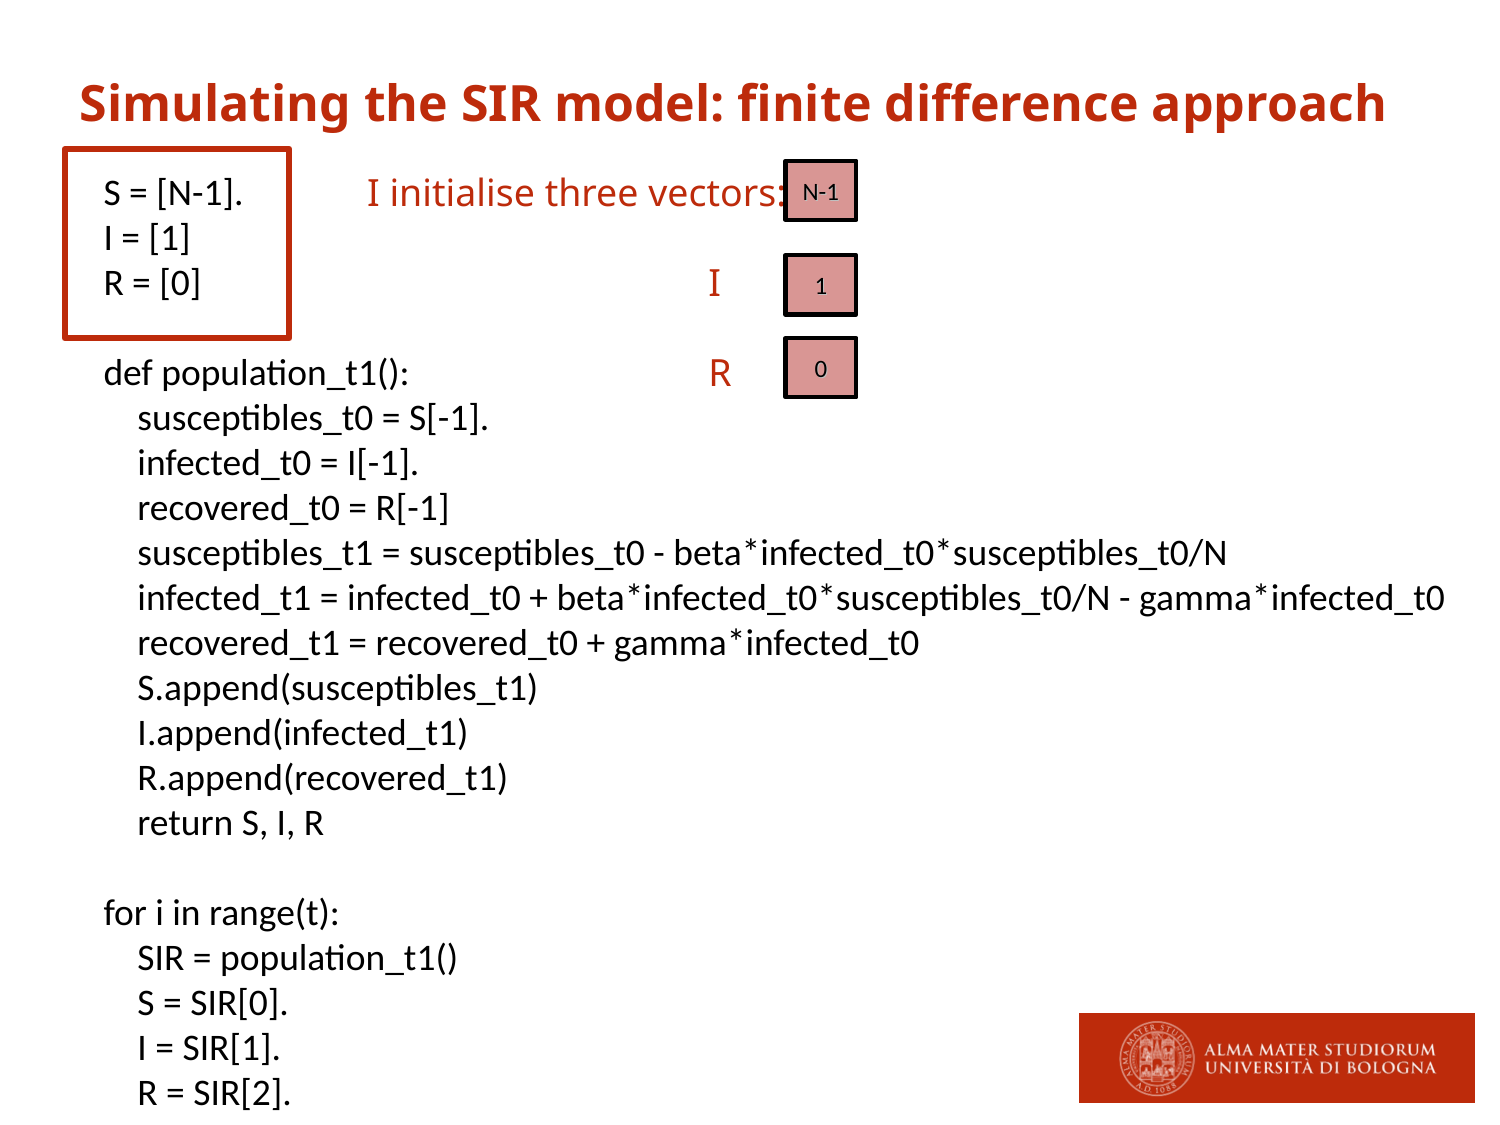

# Simulating the SIR model: finite difference approach
N-1
S = [N-1].
I = [1]
R = [0]
def population_t1():
 susceptibles_t0 = S[-1].
 infected_t0 = I[-1].
 recovered_t0 = R[-1]
 susceptibles_t1 = susceptibles_t0 - beta*infected_t0*susceptibles_t0/N
 infected_t1 = infected_t0 + beta*infected_t0*susceptibles_t0/N - gamma*infected_t0
 recovered_t1 = recovered_t0 + gamma*infected_t0
 S.append(susceptibles_t1)
 I.append(infected_t1)
 R.append(recovered_t1)
 return S, I, R
for i in range(t):
 SIR = population_t1()
 S = SIR[0].
 I = SIR[1].
 R = SIR[2].
I initialise three vectors: S
 I
 R
1
0